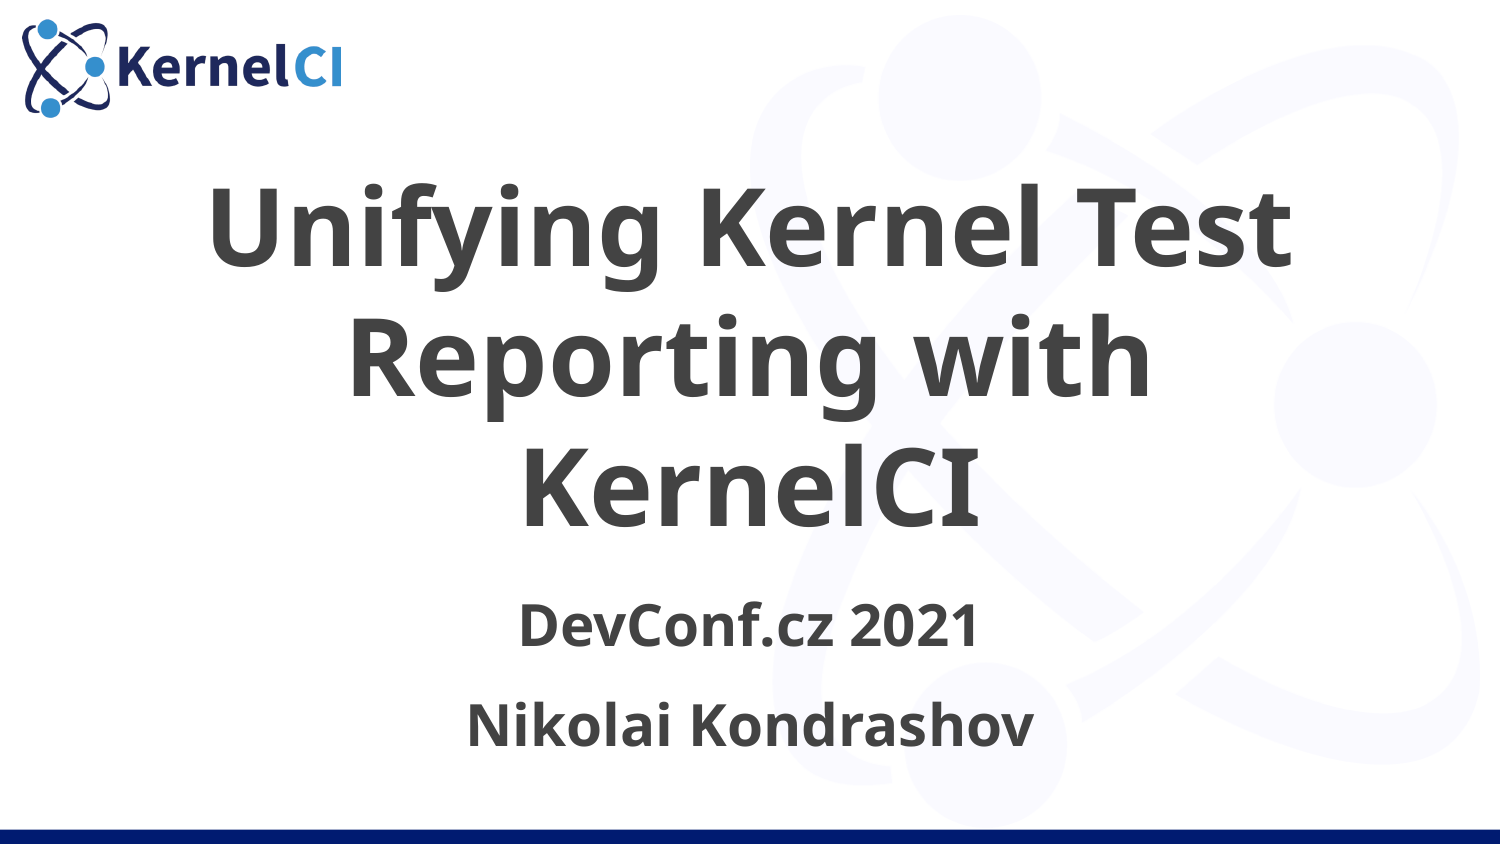

# Unifying Kernel Test Reporting with KernelCI
DevConf.cz 2021
Nikolai Kondrashov